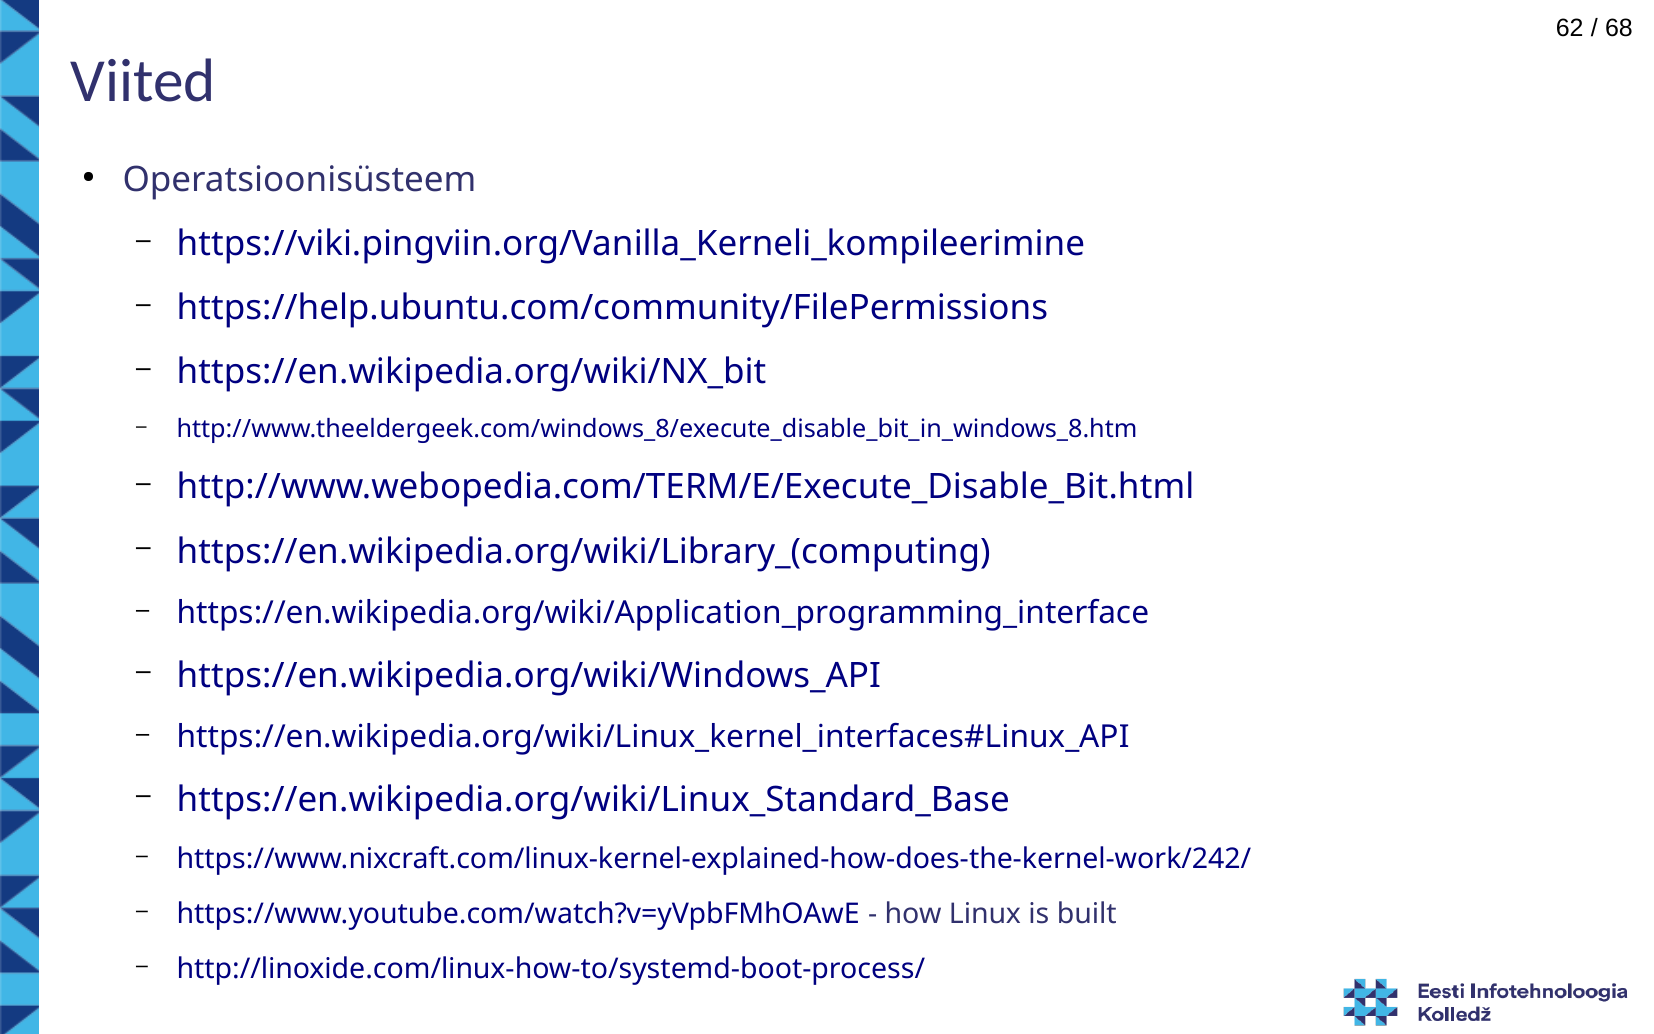

# Viited
Operatsioonisüsteem
https://viki.pingviin.org/Vanilla_Kerneli_kompileerimine
https://help.ubuntu.com/community/FilePermissions
https://en.wikipedia.org/wiki/NX_bit
http://www.theeldergeek.com/windows_8/execute_disable_bit_in_windows_8.htm
http://www.webopedia.com/TERM/E/Execute_Disable_Bit.html
https://en.wikipedia.org/wiki/Library_(computing)
https://en.wikipedia.org/wiki/Application_programming_interface
https://en.wikipedia.org/wiki/Windows_API
https://en.wikipedia.org/wiki/Linux_kernel_interfaces#Linux_API
https://en.wikipedia.org/wiki/Linux_Standard_Base
https://www.nixcraft.com/linux-kernel-explained-how-does-the-kernel-work/242/
https://www.youtube.com/watch?v=yVpbFMhOAwE - how Linux is built
http://linoxide.com/linux-how-to/systemd-boot-process/